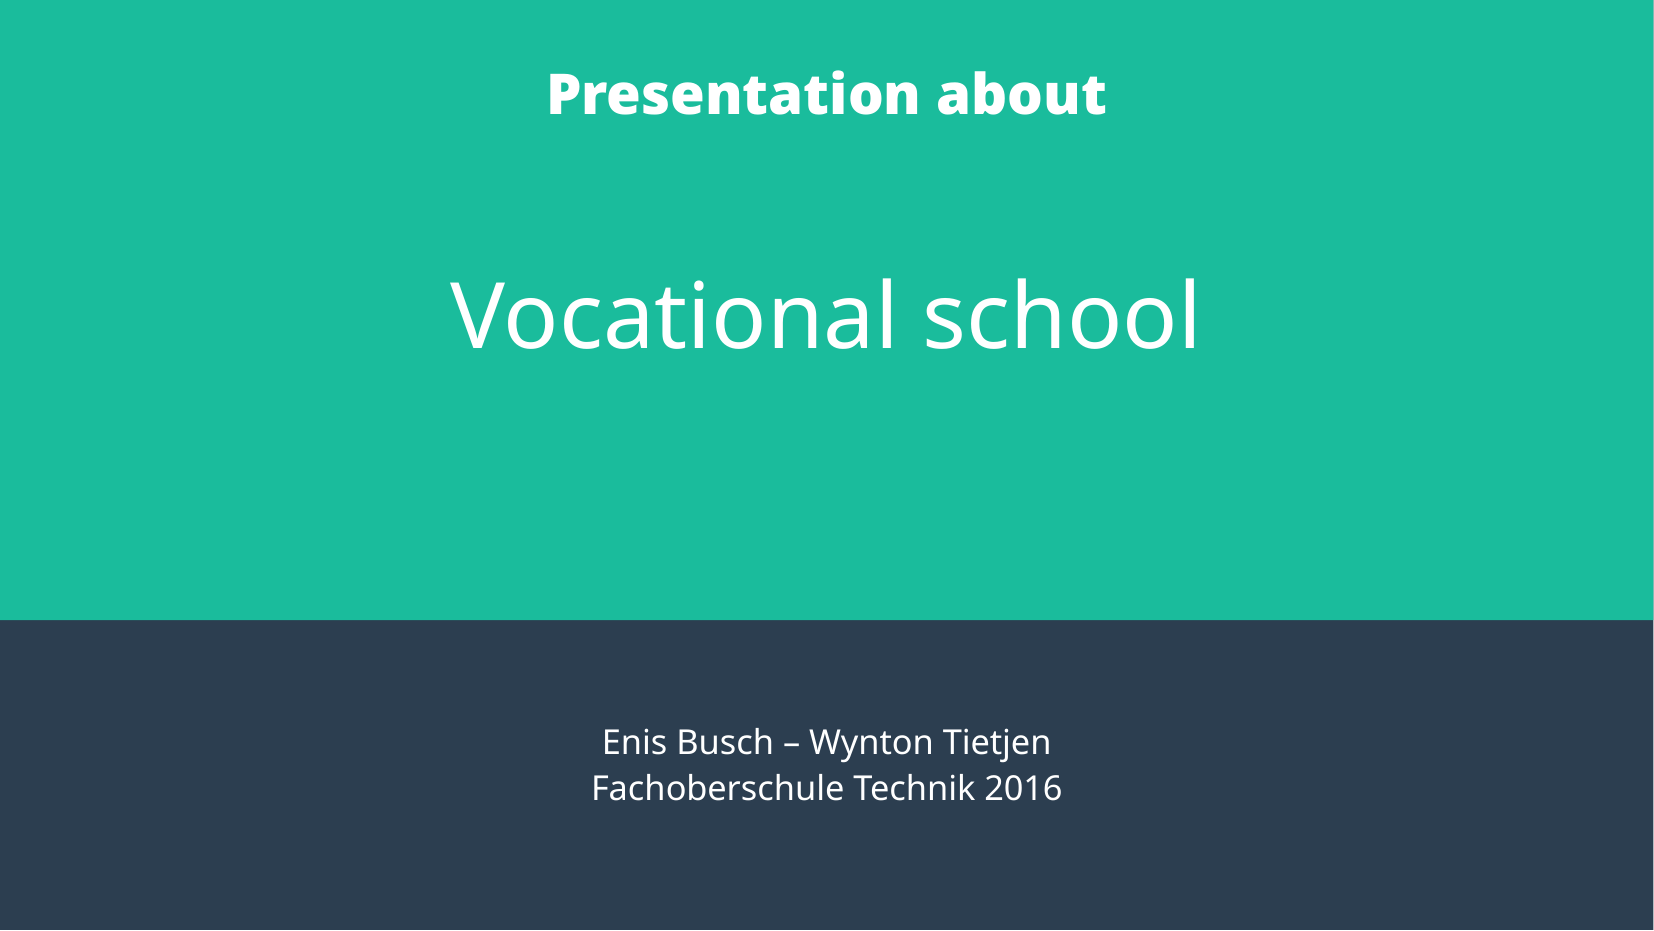

# Presentation about
Vocational school
Enis Busch – Wynton Tietjen
Fachoberschule Technik 2016